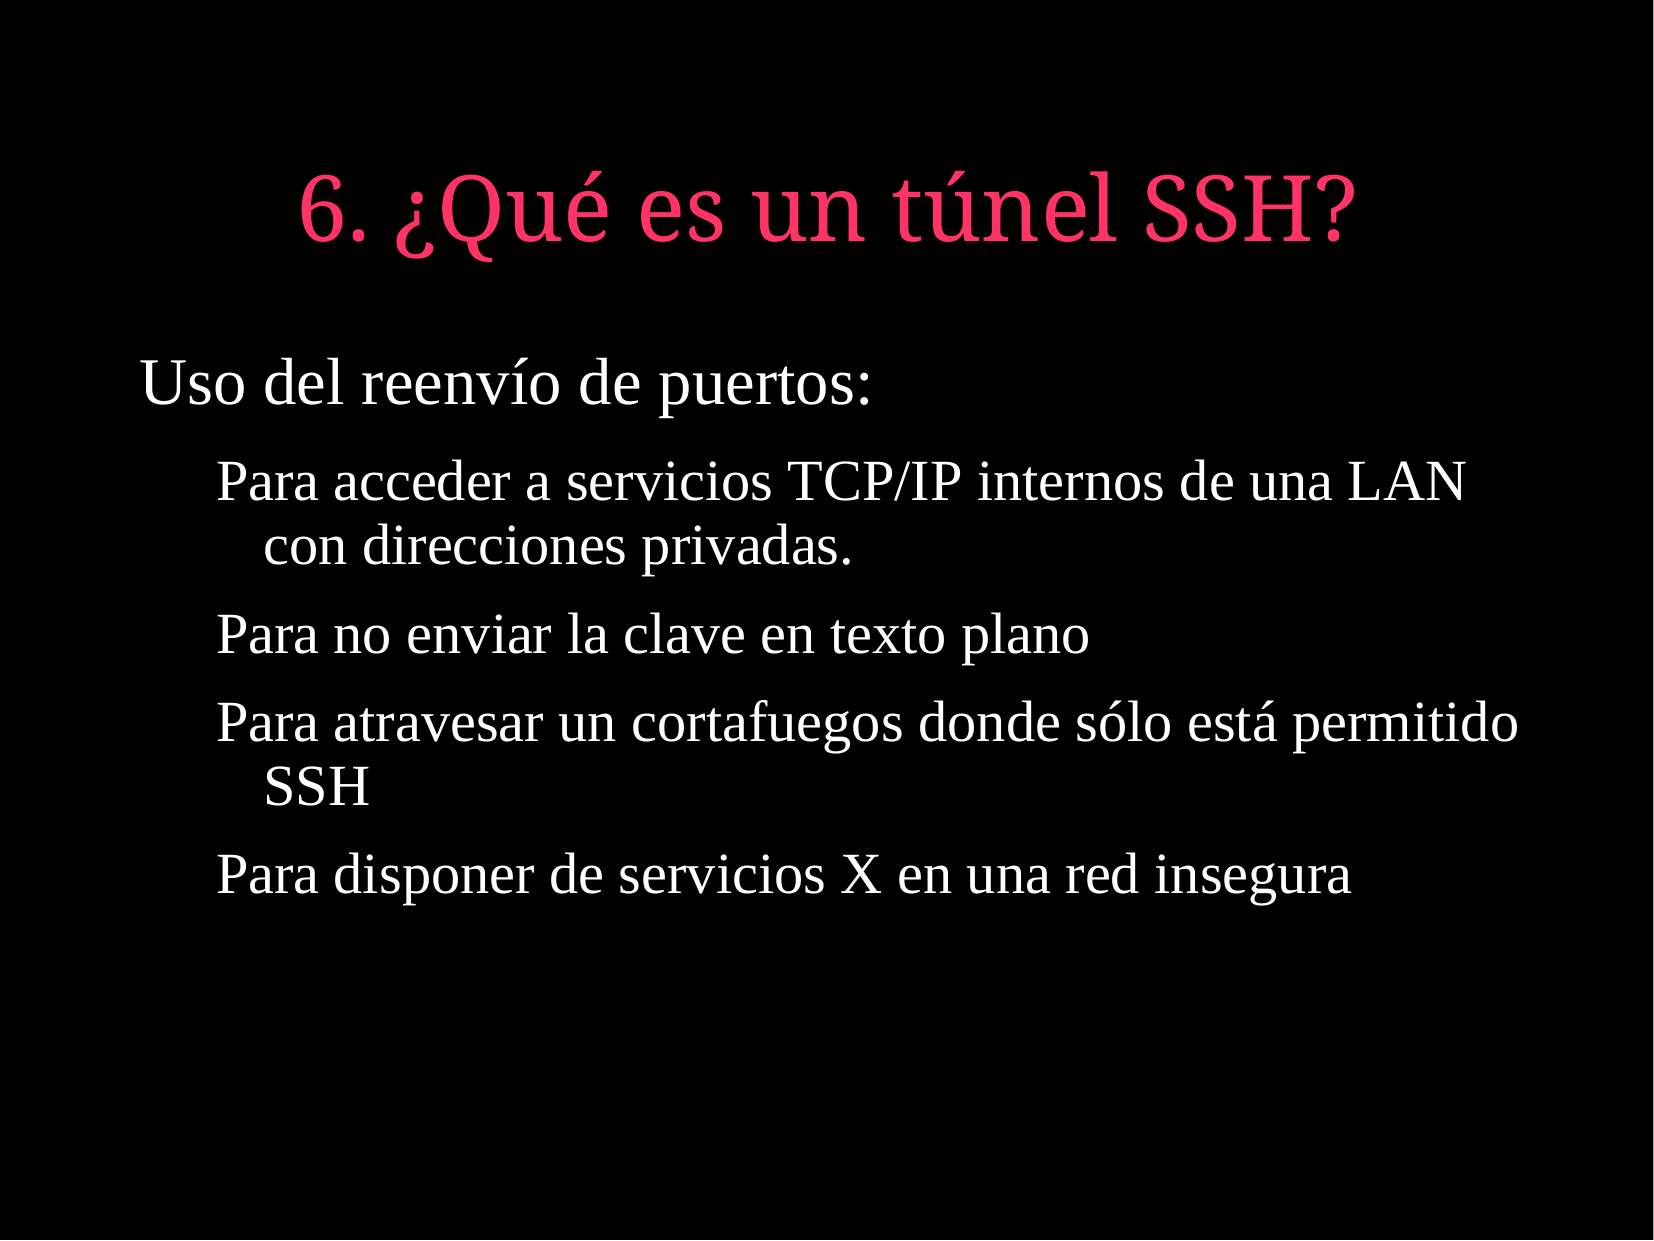

# 6. ¿Qué es un túnel SSH?
Uso del reenvío de puertos:
Para acceder a servicios TCP/IP internos de una LAN con direcciones privadas.
Para no enviar la clave en texto plano
Para atravesar un cortafuegos donde sólo está permitido SSH
Para disponer de servicios X en una red insegura